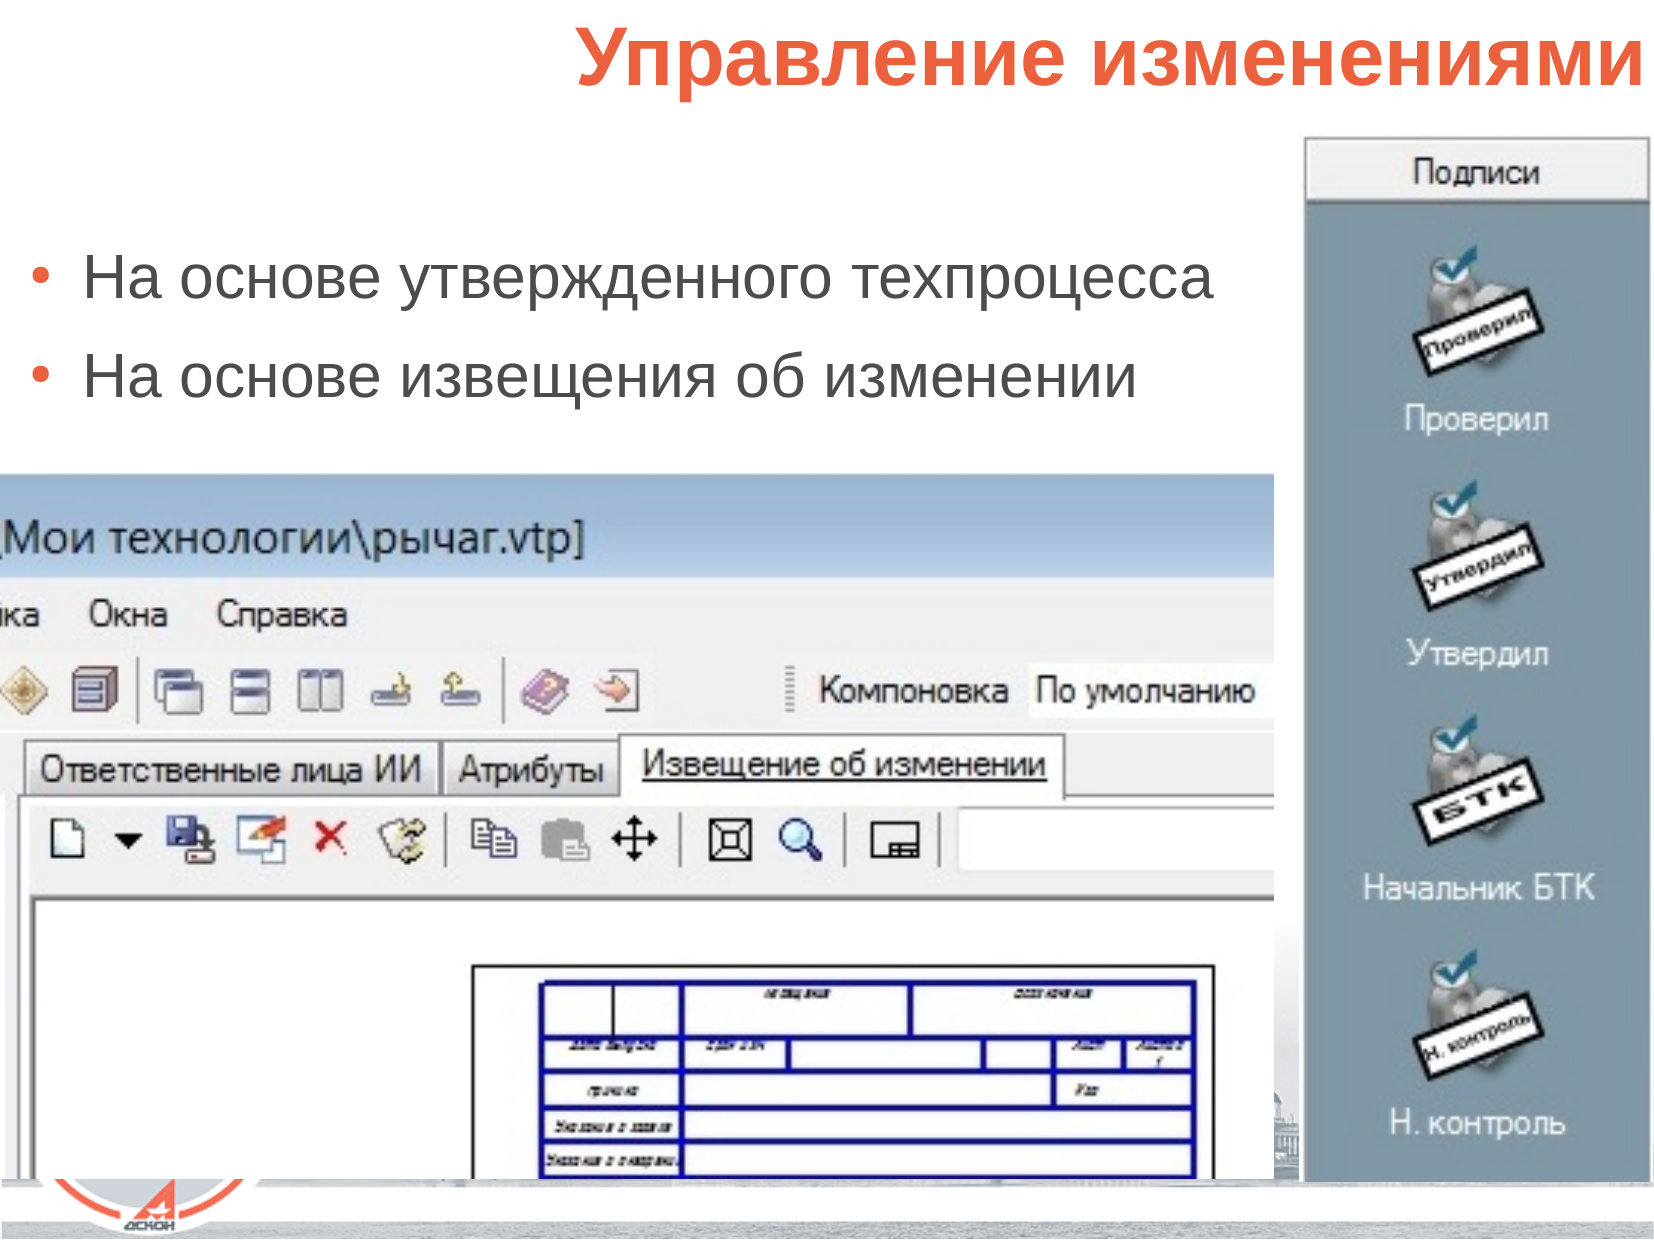

Управление изменениями
# На основе утвержденного техпроцесса
На основе извещения об изменении